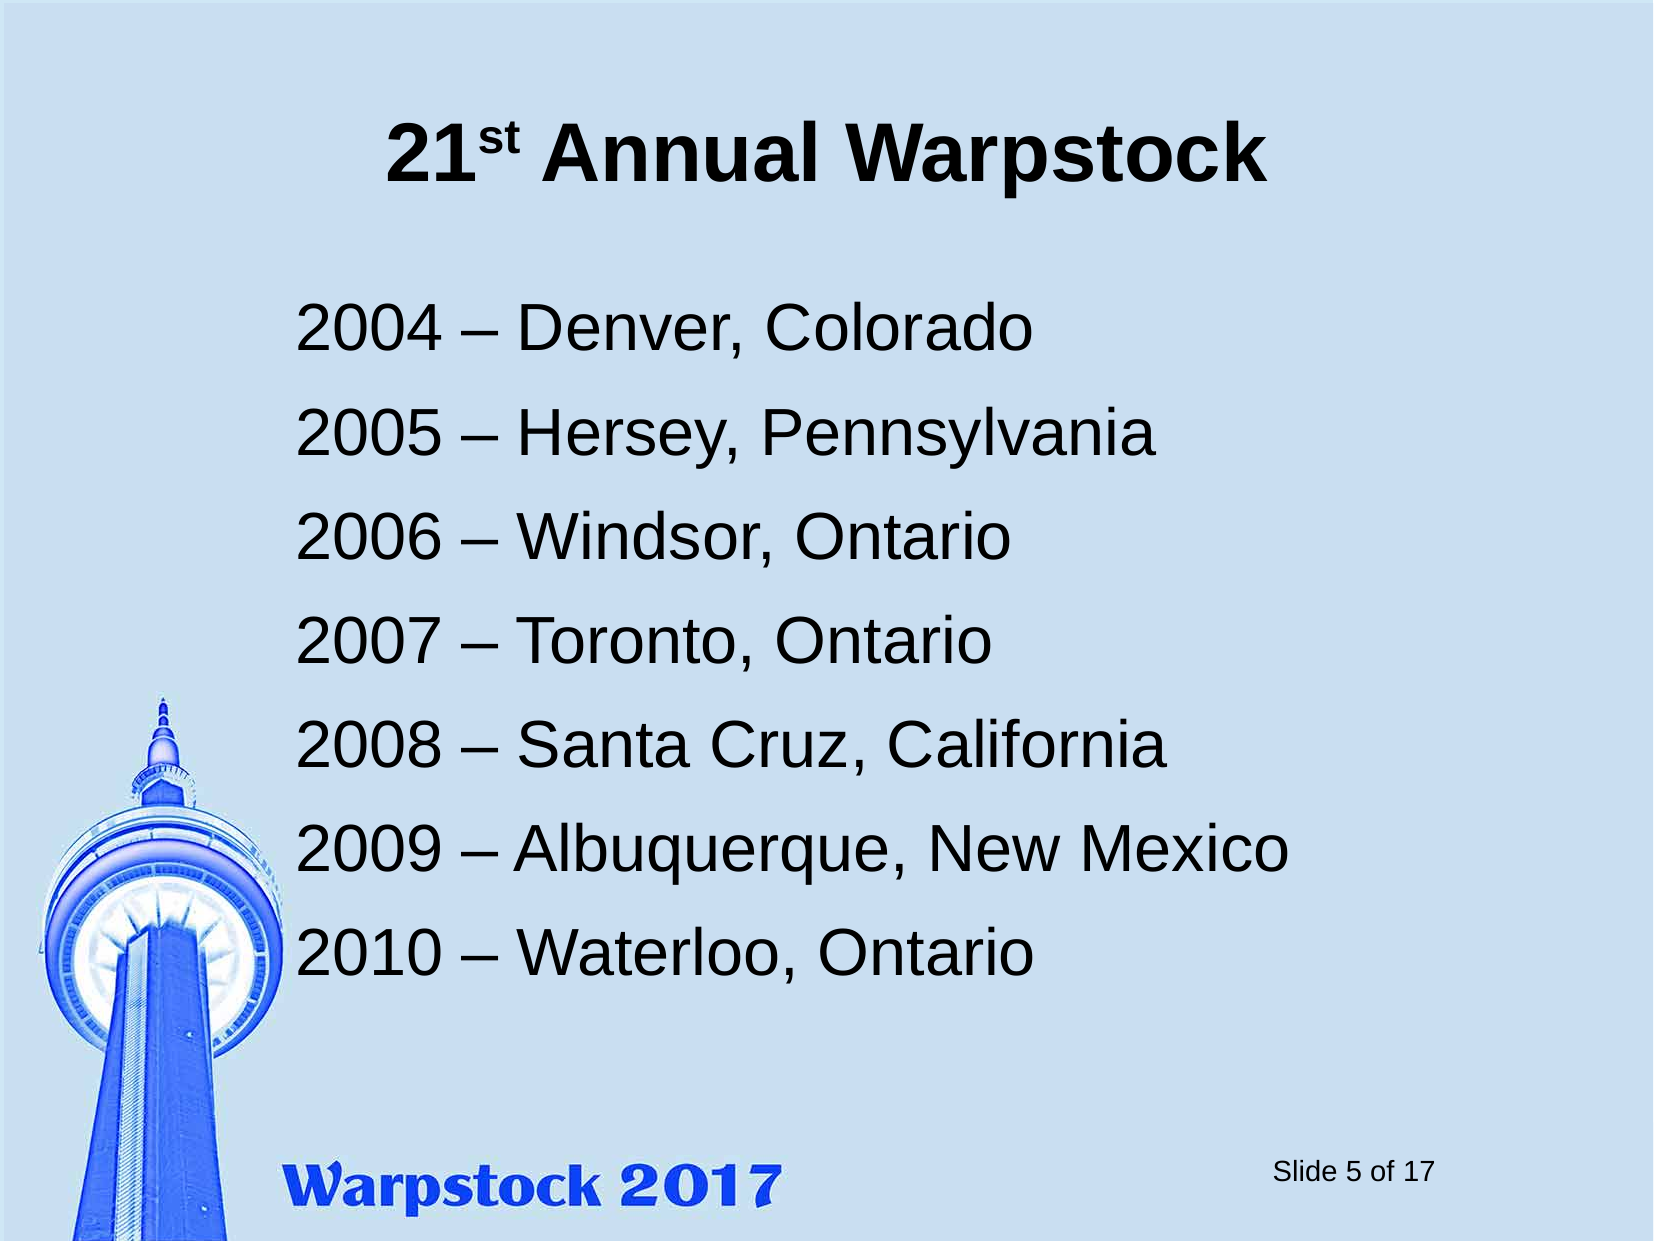

# 21st Annual Warpstock
2004 – Denver, Colorado
2005 – Hersey, Pennsylvania
2006 – Windsor, Ontario
2007 – Toronto, Ontario
2008 – Santa Cruz, California
2009 – Albuquerque, New Mexico
2010 – Waterloo, Ontario
Slide of <count>